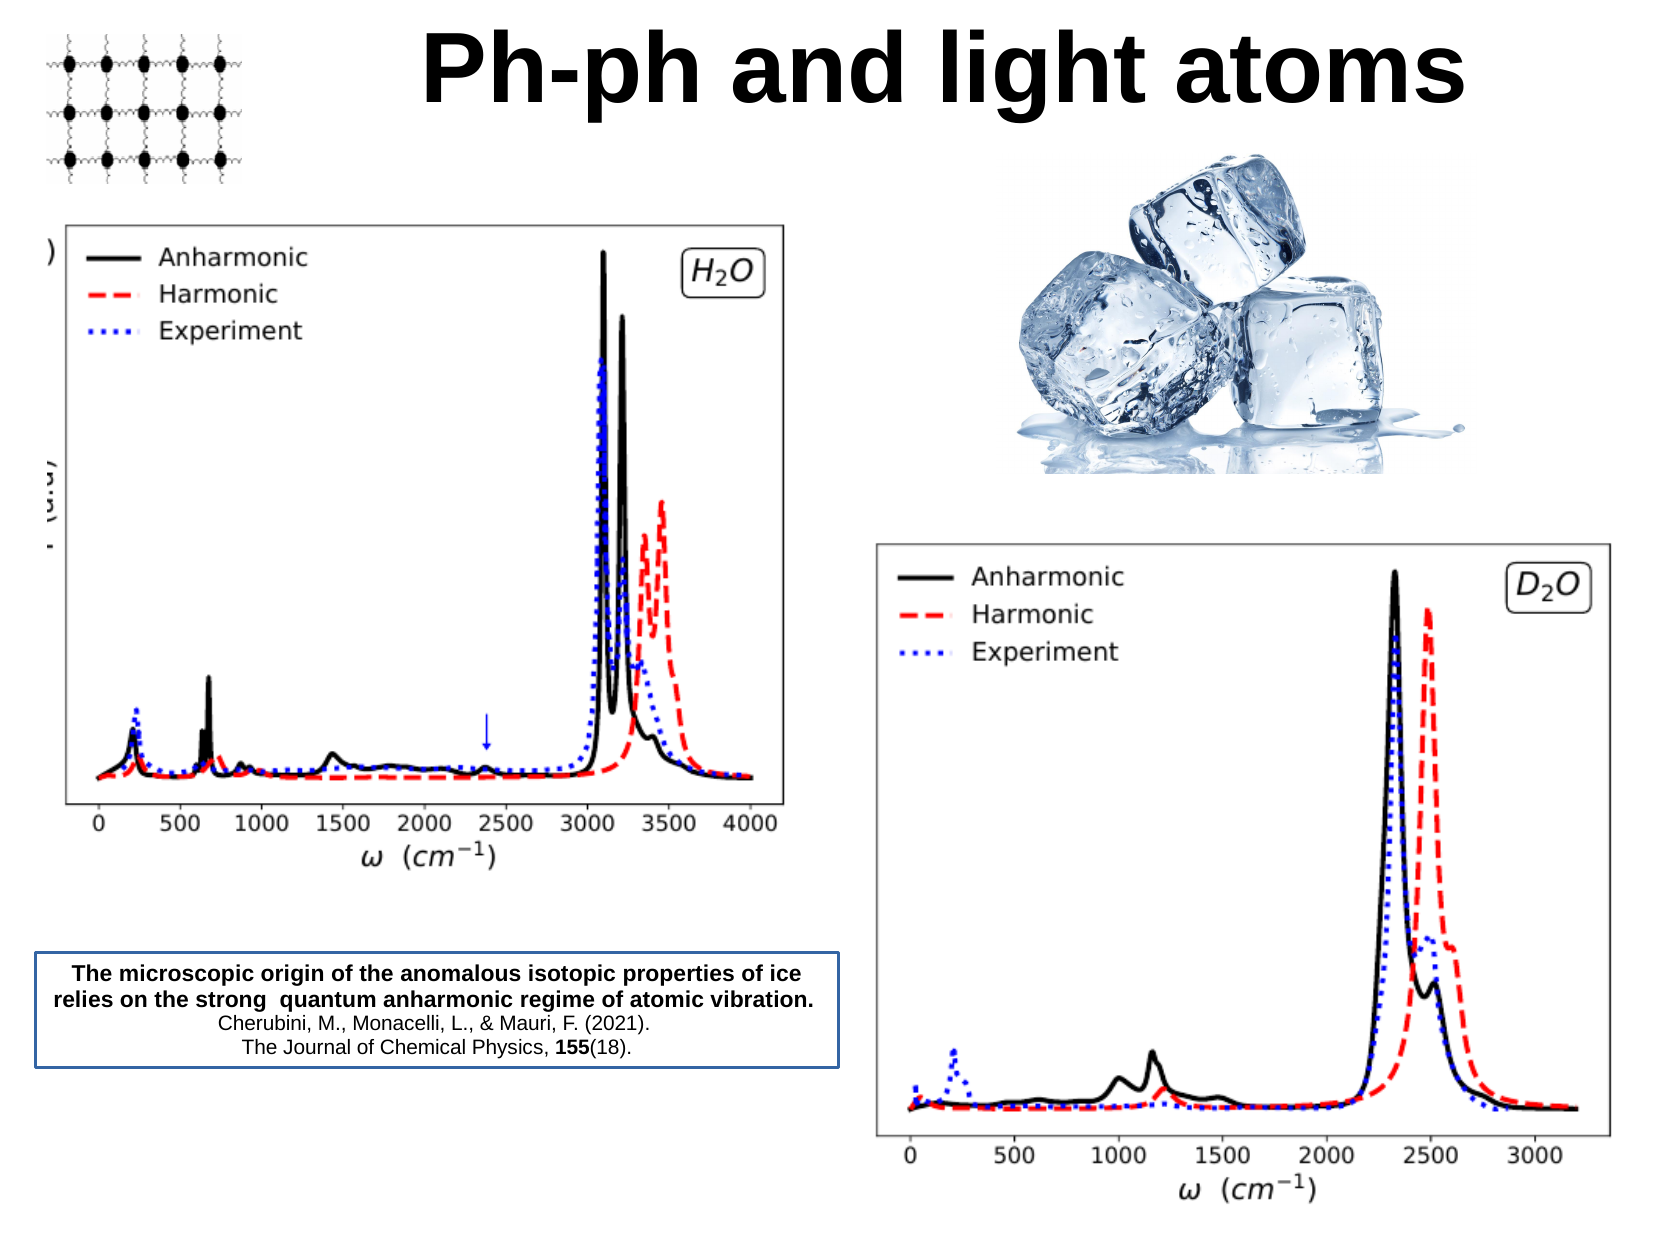

# Ph-ph and light atoms
The microscopic origin of the anomalous isotopic properties of ice relies on the strong quantum anharmonic regime of atomic vibration.
Cherubini, M., Monacelli, L., & Mauri, F. (2021).
The Journal of Chemical Physics, 155(18).